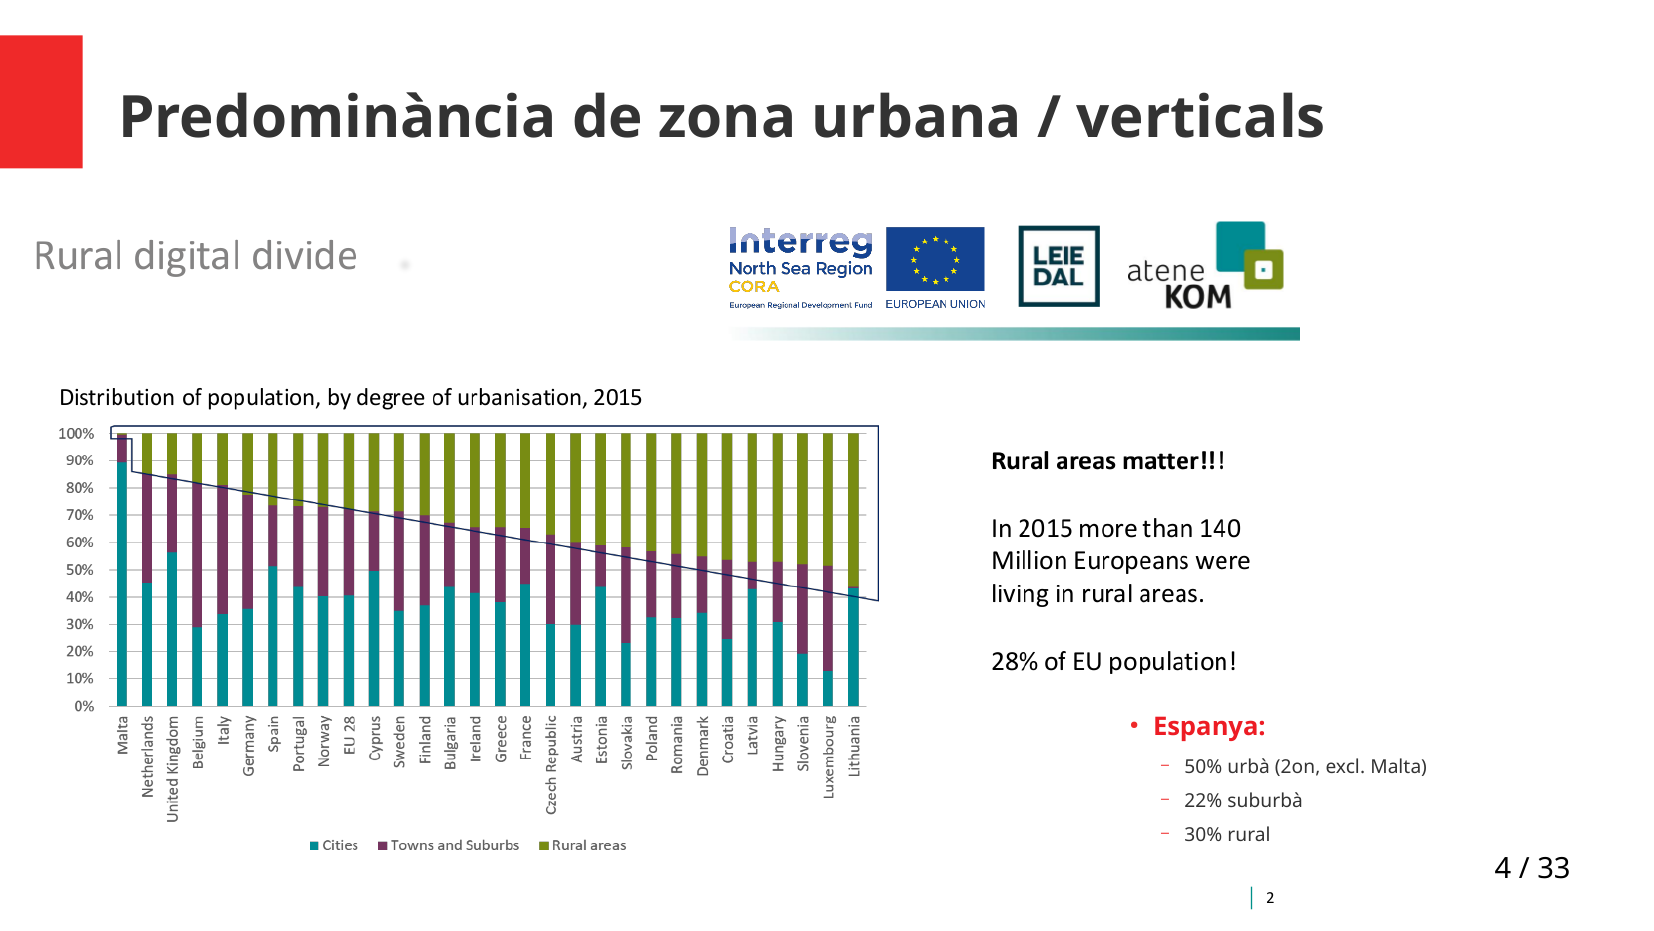

# Predominància de zona urbana / verticals
Espanya:
50% urbà (2on, excl. Malta)
22% suburbà
30% rural
4